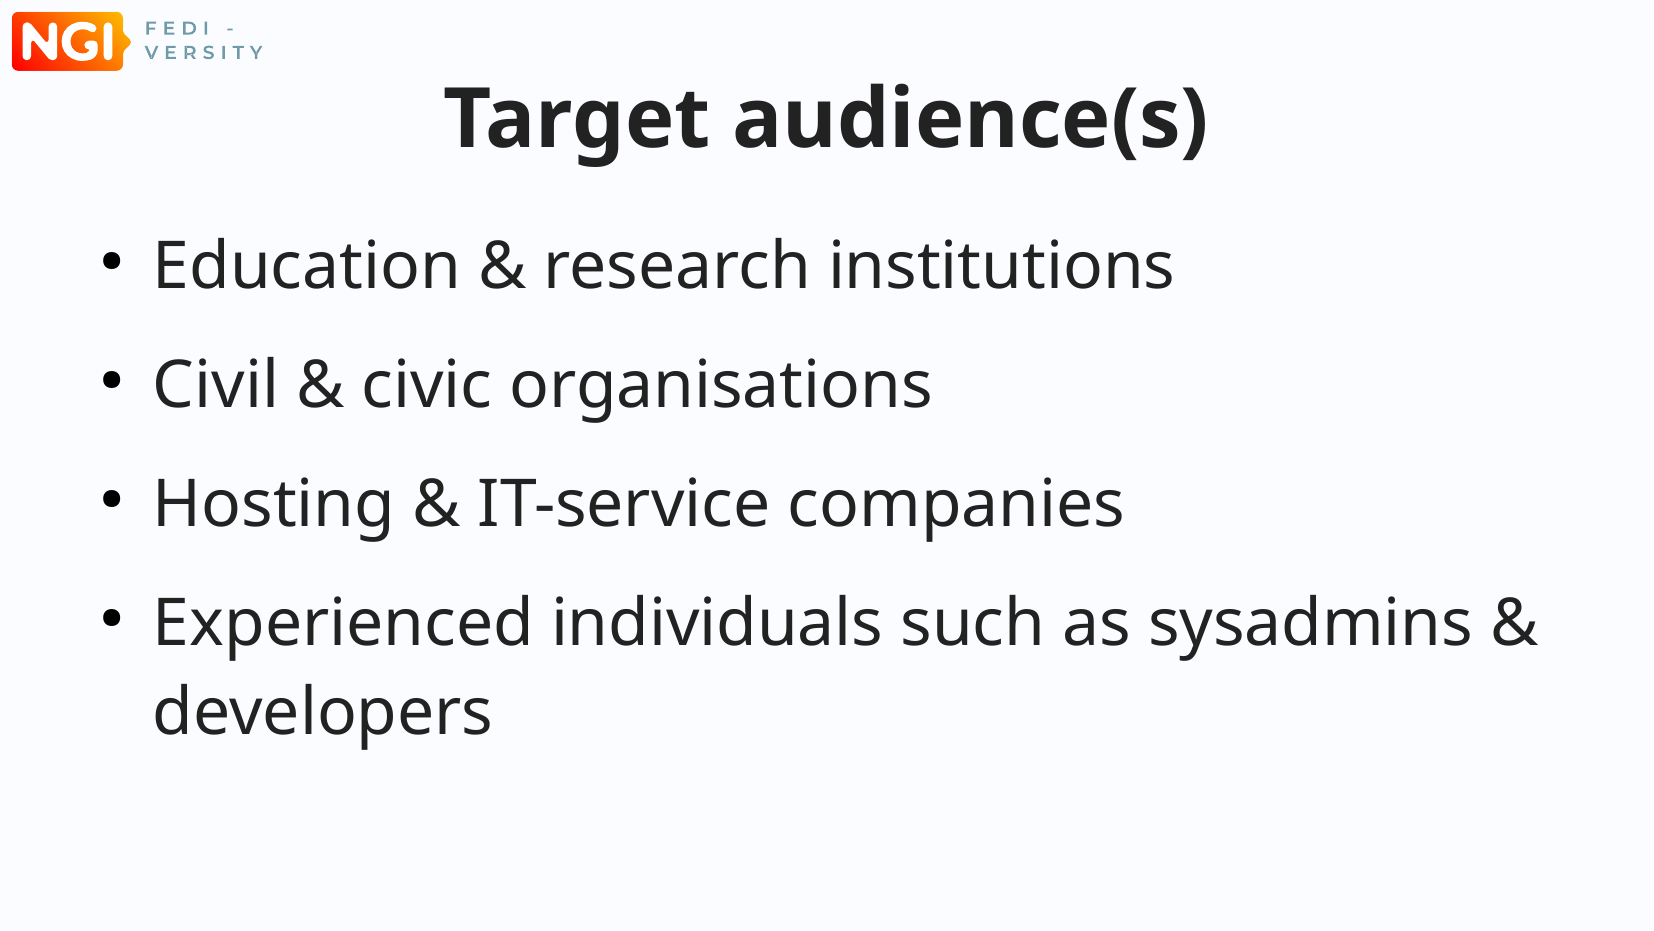

# Target audience(s)
Education & research institutions
Civil & civic organisations
Hosting & IT-service companies
Experienced individuals such as sysadmins & developers